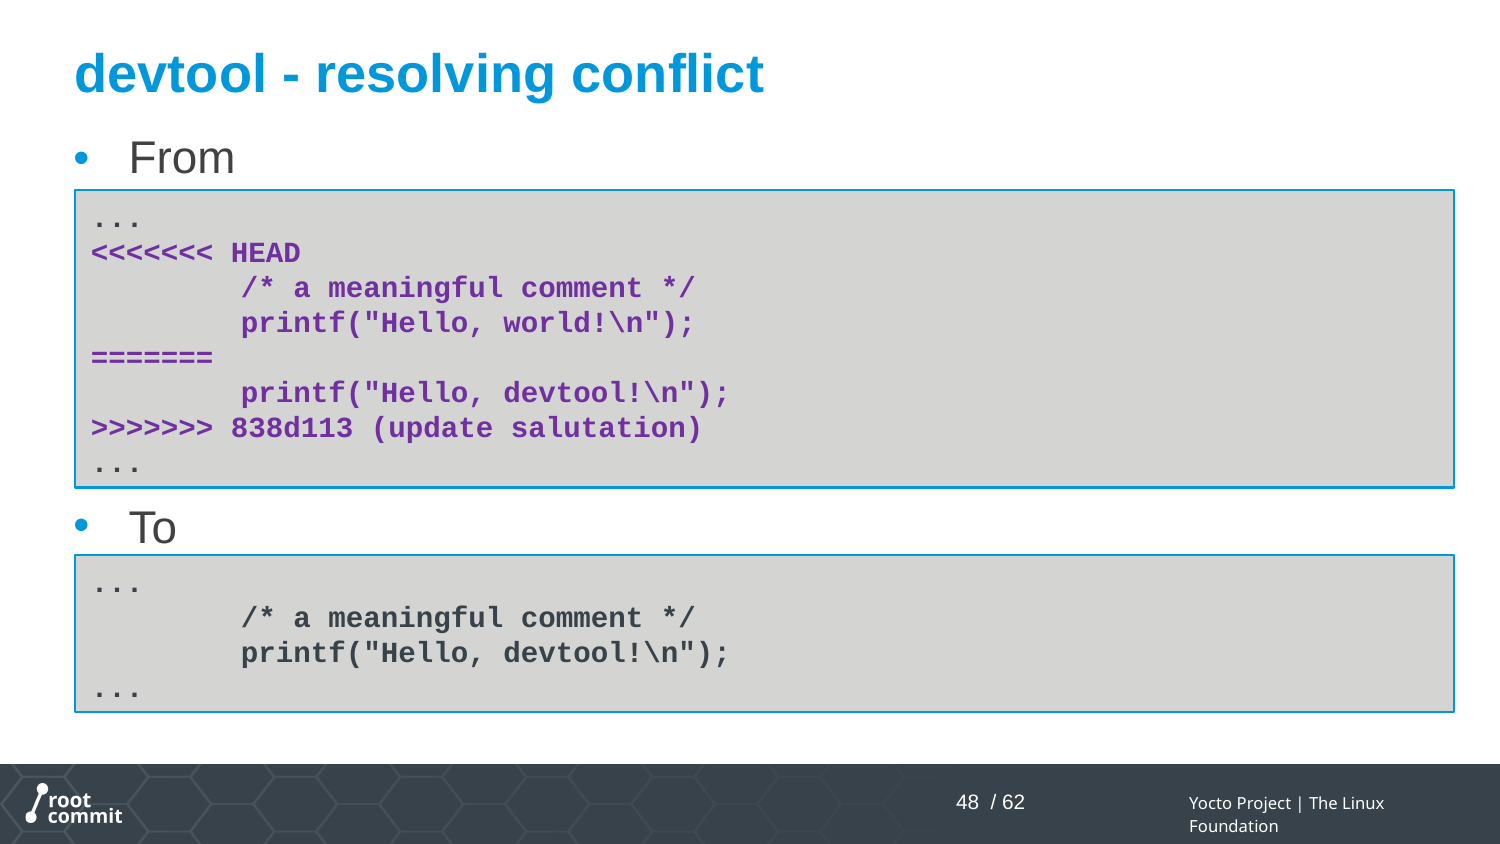

devtool - resolving conflict
From
...
<<<<<<< HEAD
	/* a meaningful comment */
	printf("Hello, world!\n");
=======
	printf("Hello, devtool!\n");
>>>>>>> 838d113 (update salutation)
...
To
...
	/* a meaningful comment */
	printf("Hello, devtool!\n");
...